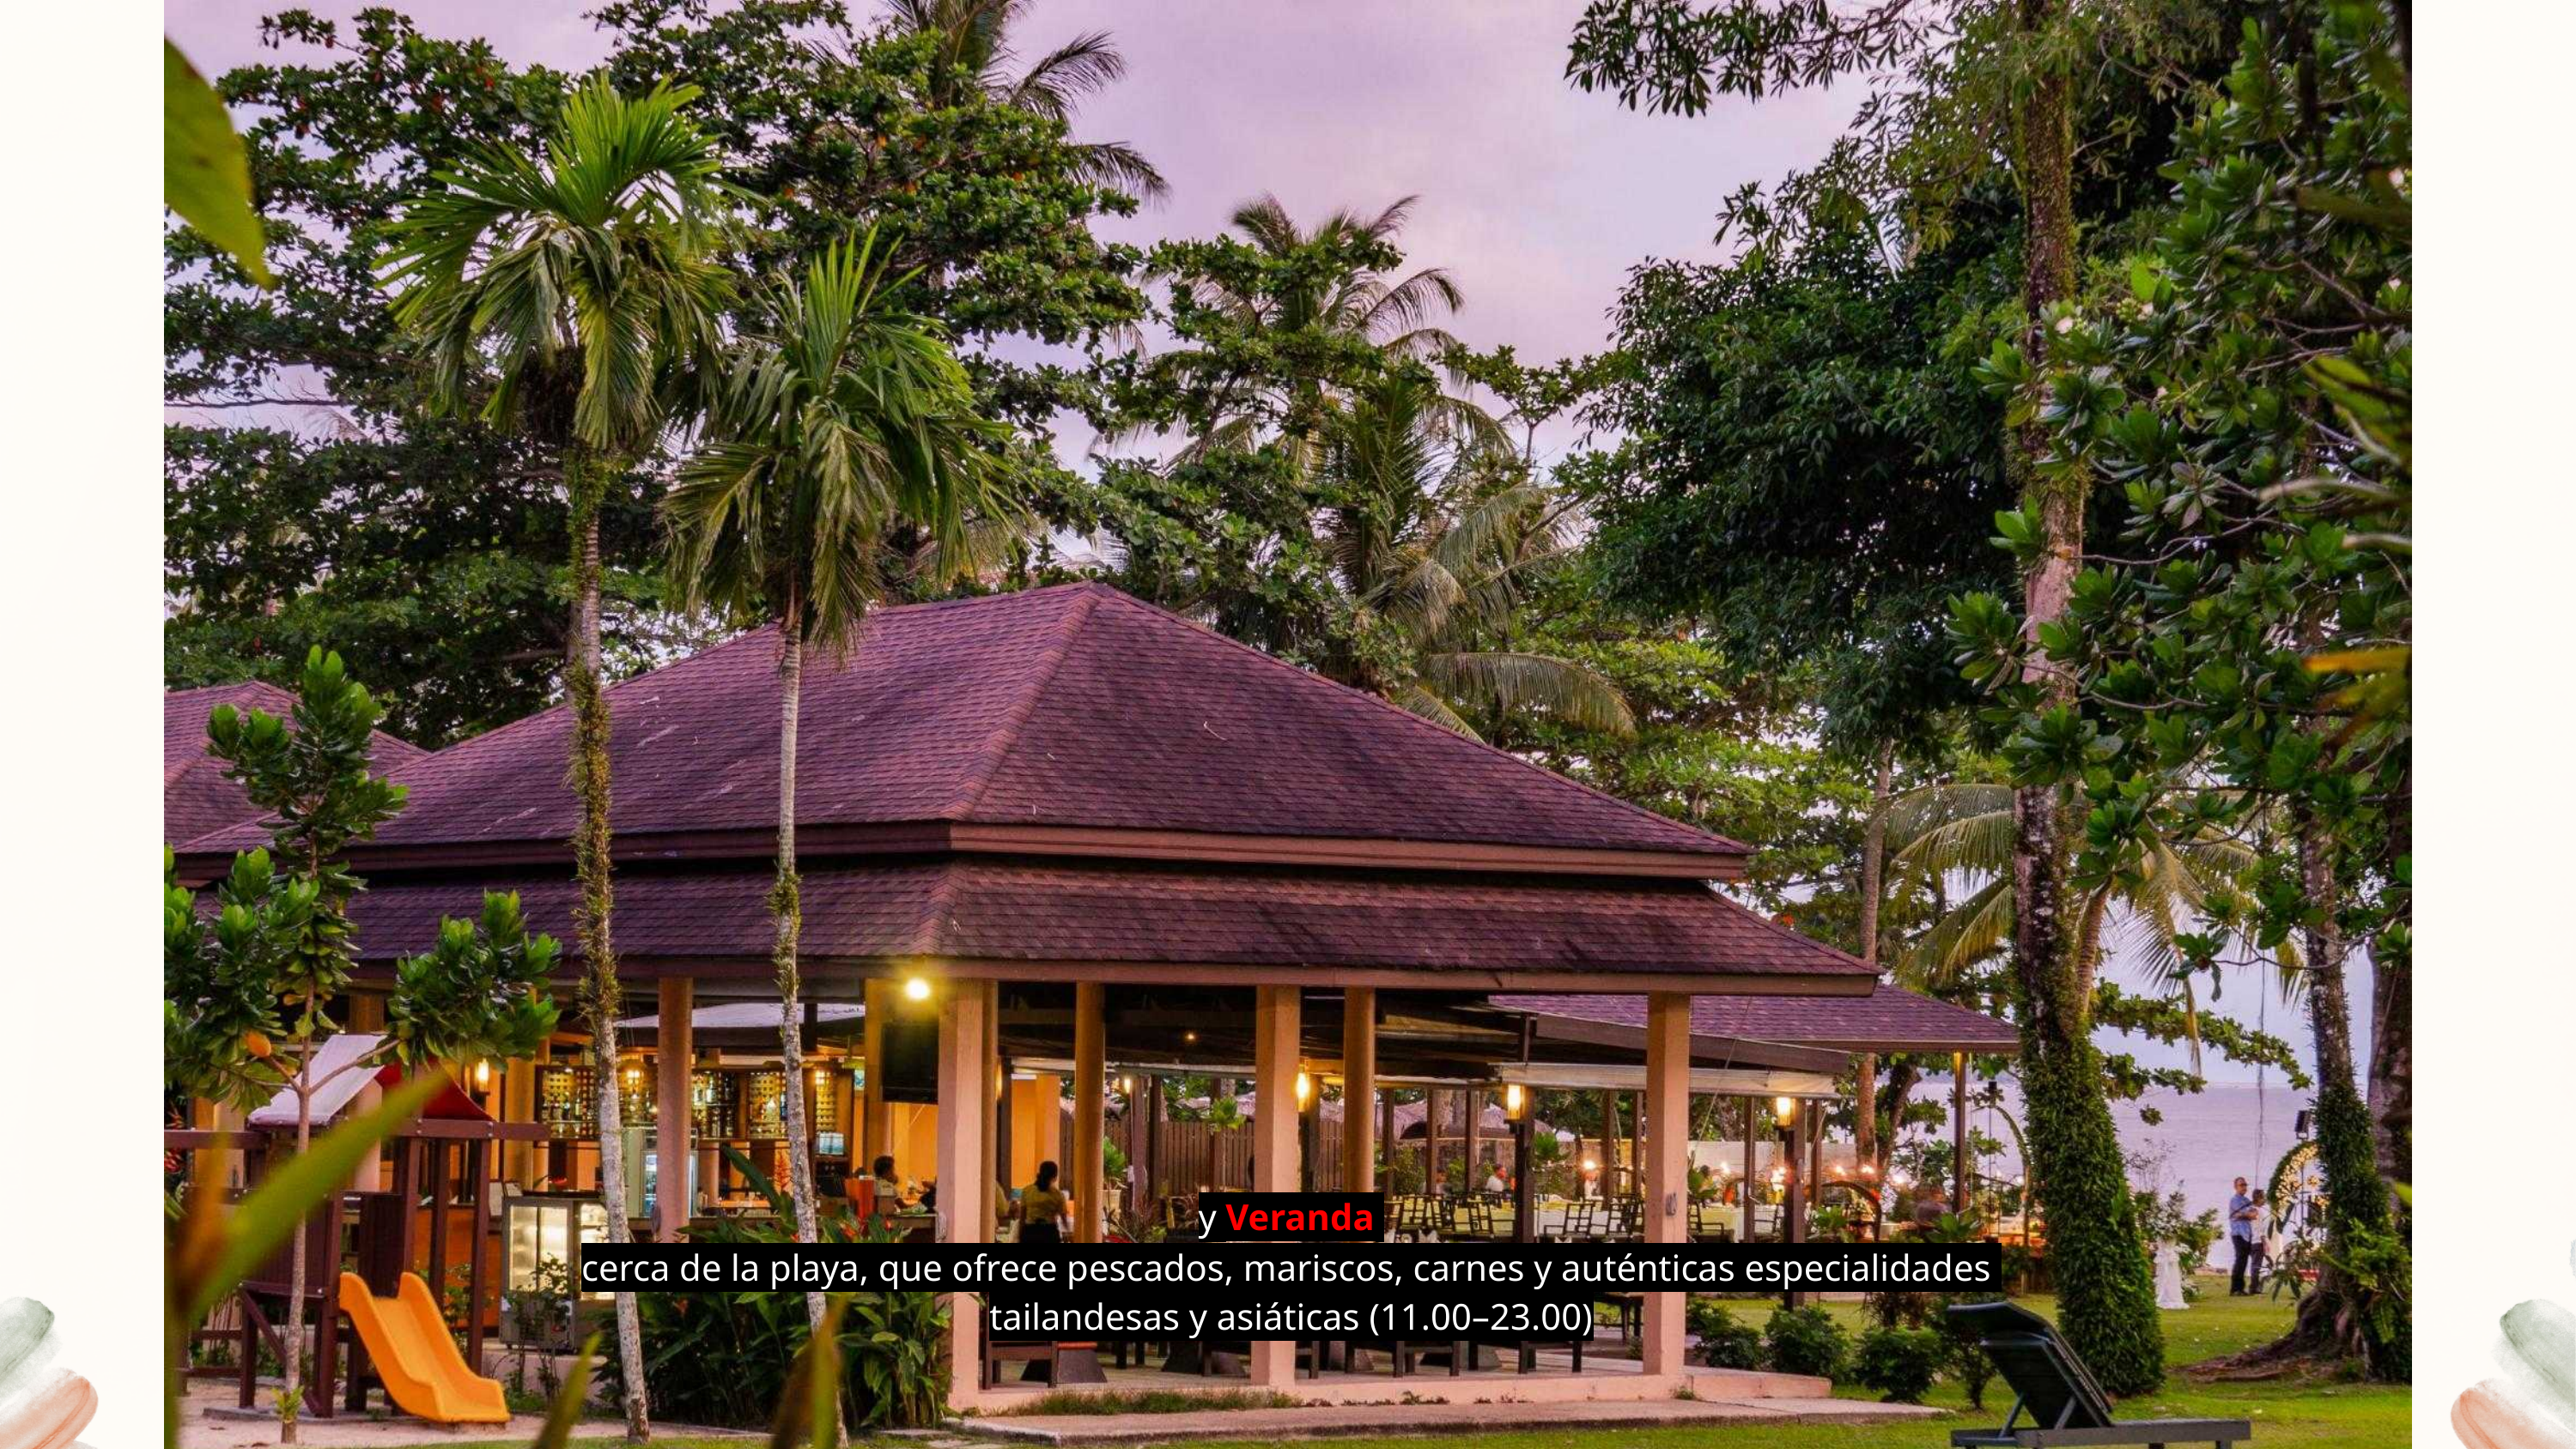

y Veranda
cerca de la playa, que ofrece pescados, mariscos, carnes y auténticas especialidades
tailandesas y asiáticas (11.00–23.00)